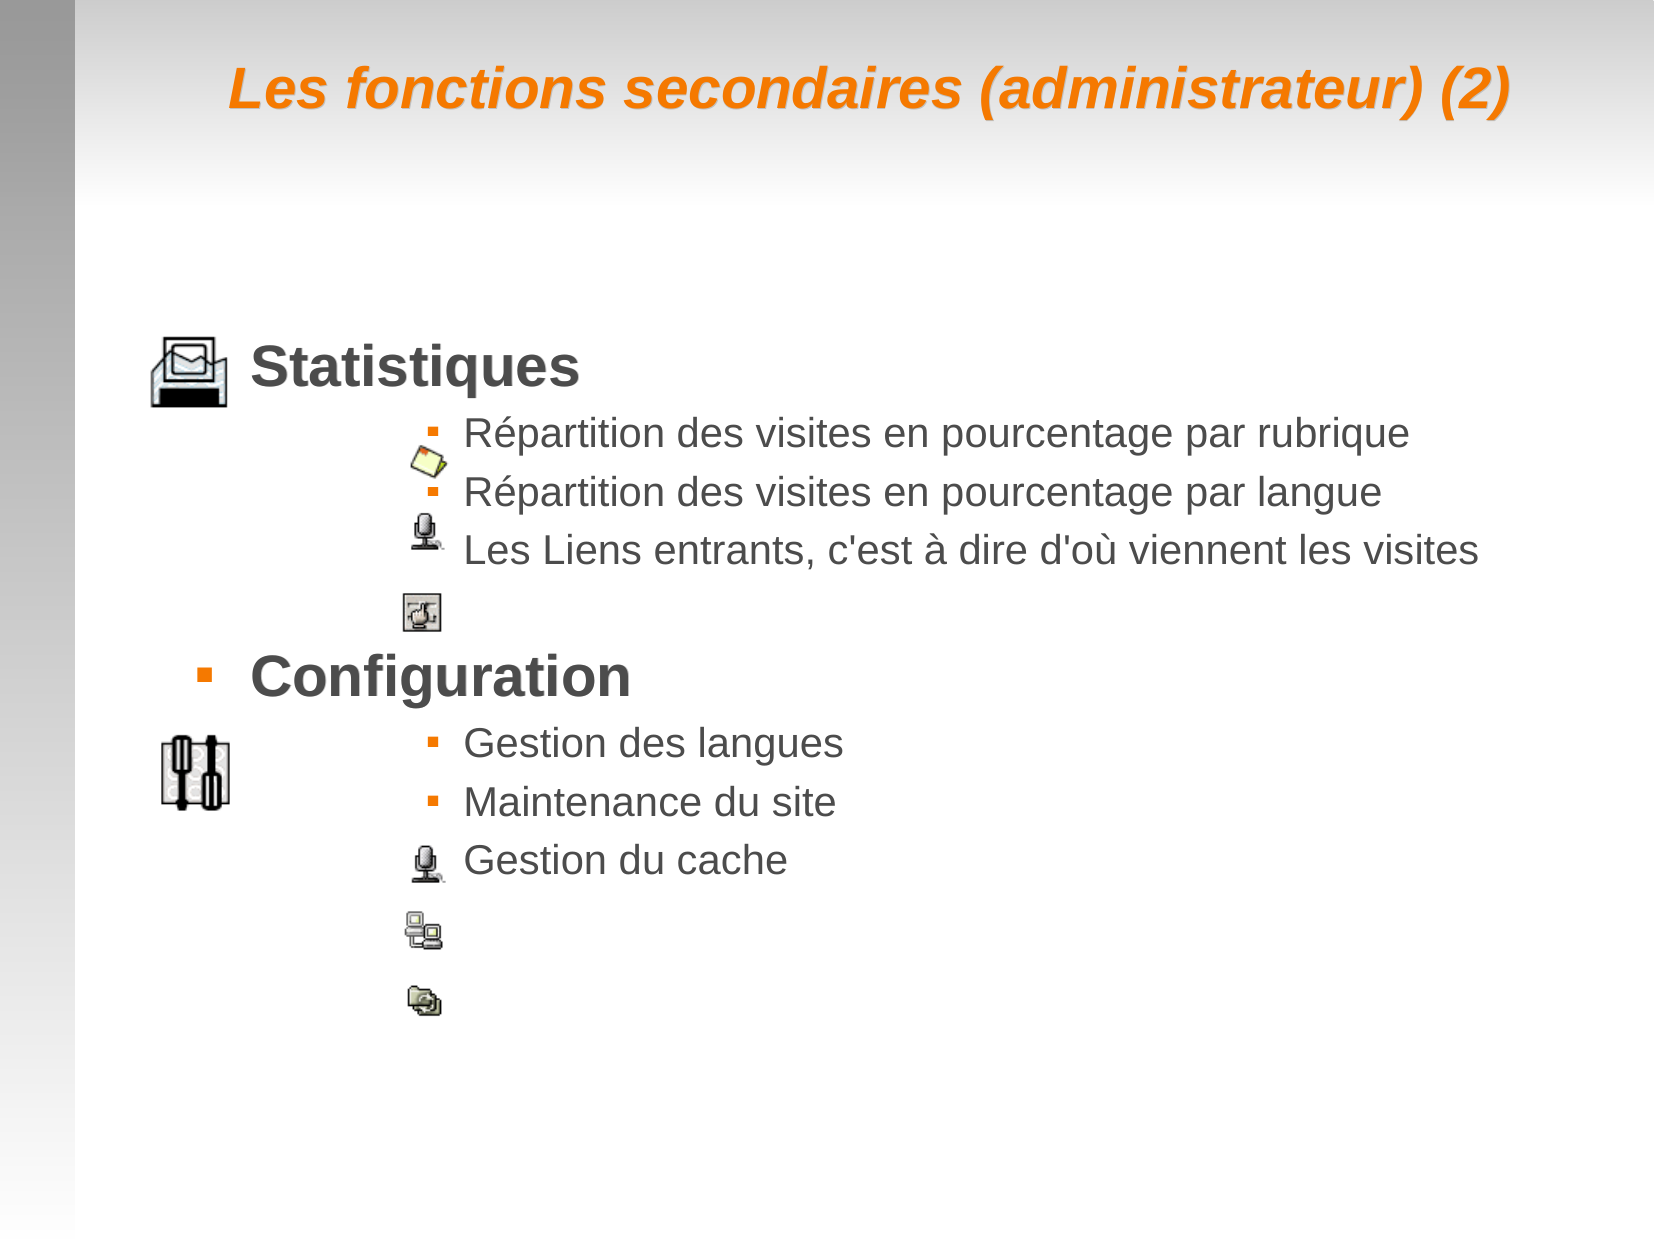

# Les fonctions secondaires (administrateur) (2)
Statistiques
Répartition des visites en pourcentage par rubrique
Répartition des visites en pourcentage par langue
Les Liens entrants, c'est à dire d'où viennent les visites
Configuration
Gestion des langues
Maintenance du site
Gestion du cache